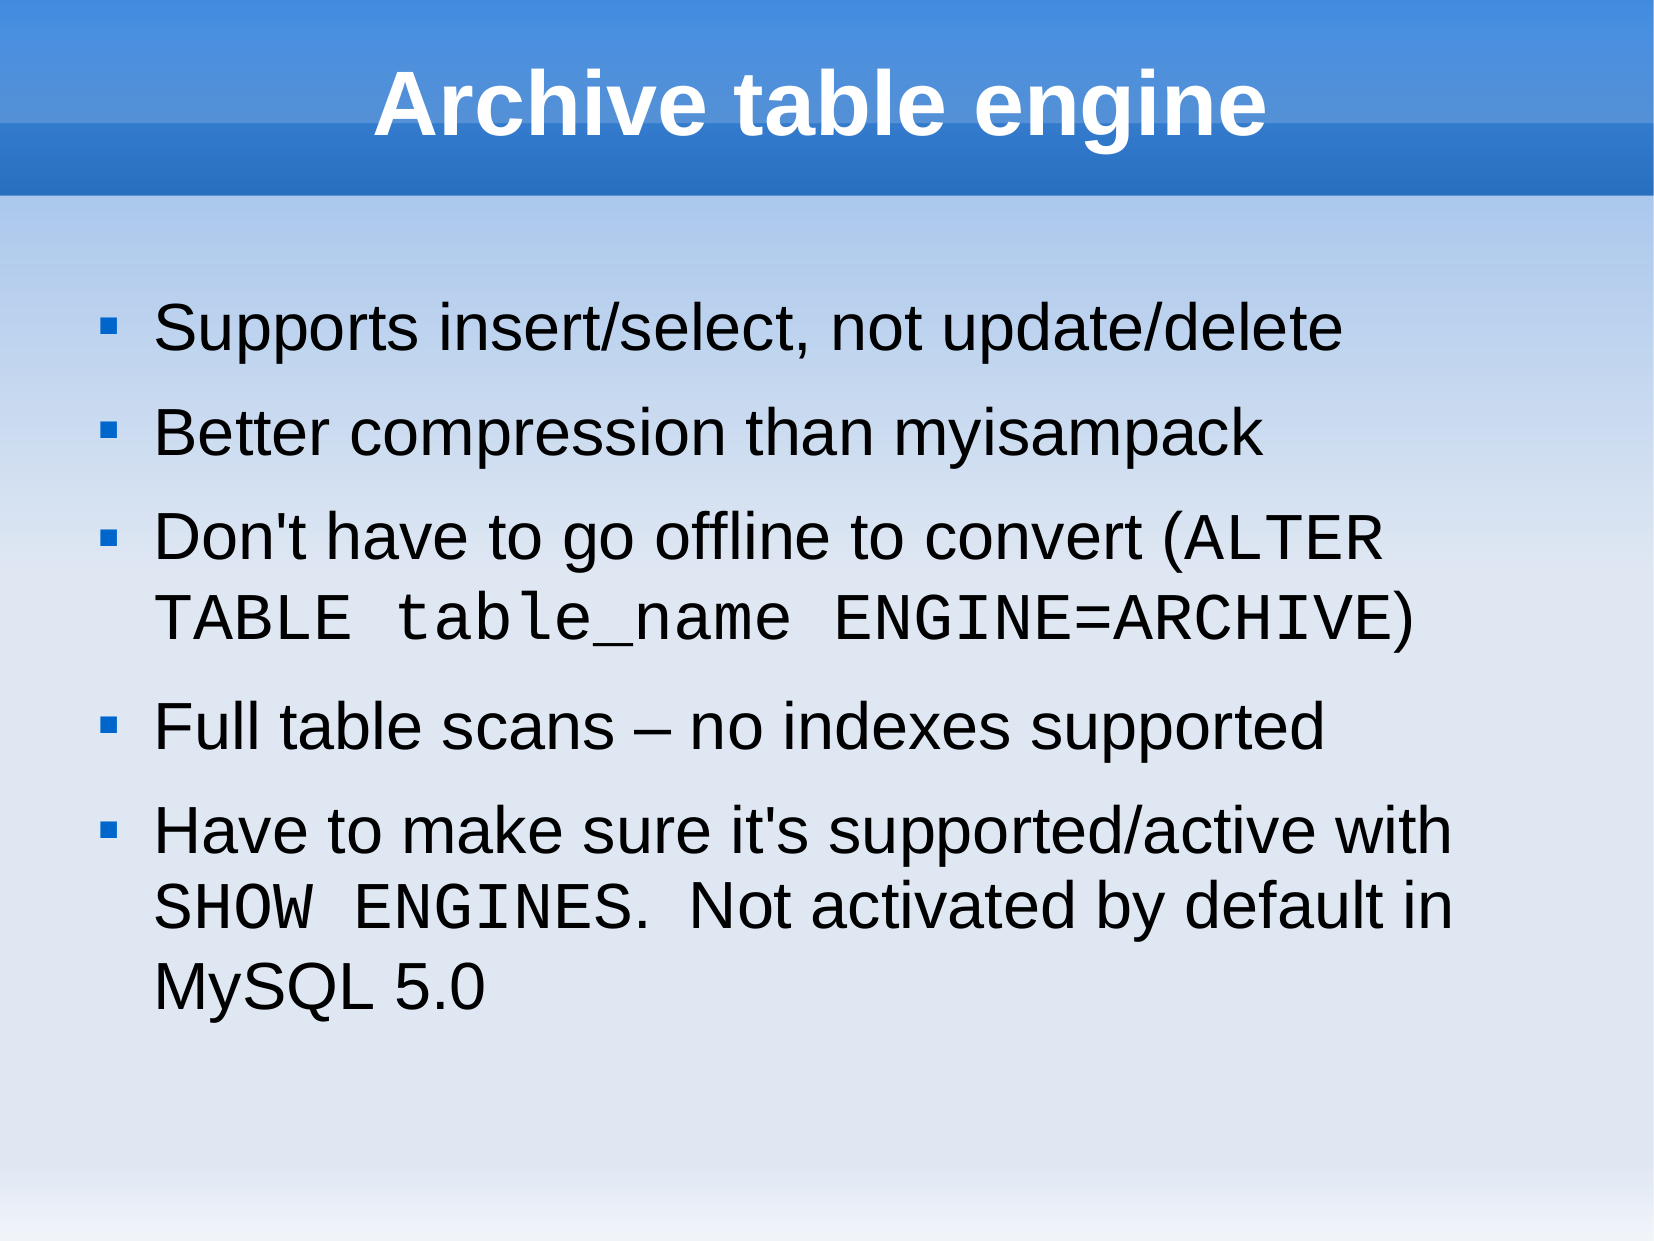

# Archive table engine
Supports insert/select, not update/delete
Better compression than myisampack
Don't have to go offline to convert (ALTER TABLE table_name ENGINE=ARCHIVE)
Full table scans – no indexes supported
Have to make sure it's supported/active with SHOW ENGINES. Not activated by default in MySQL 5.0